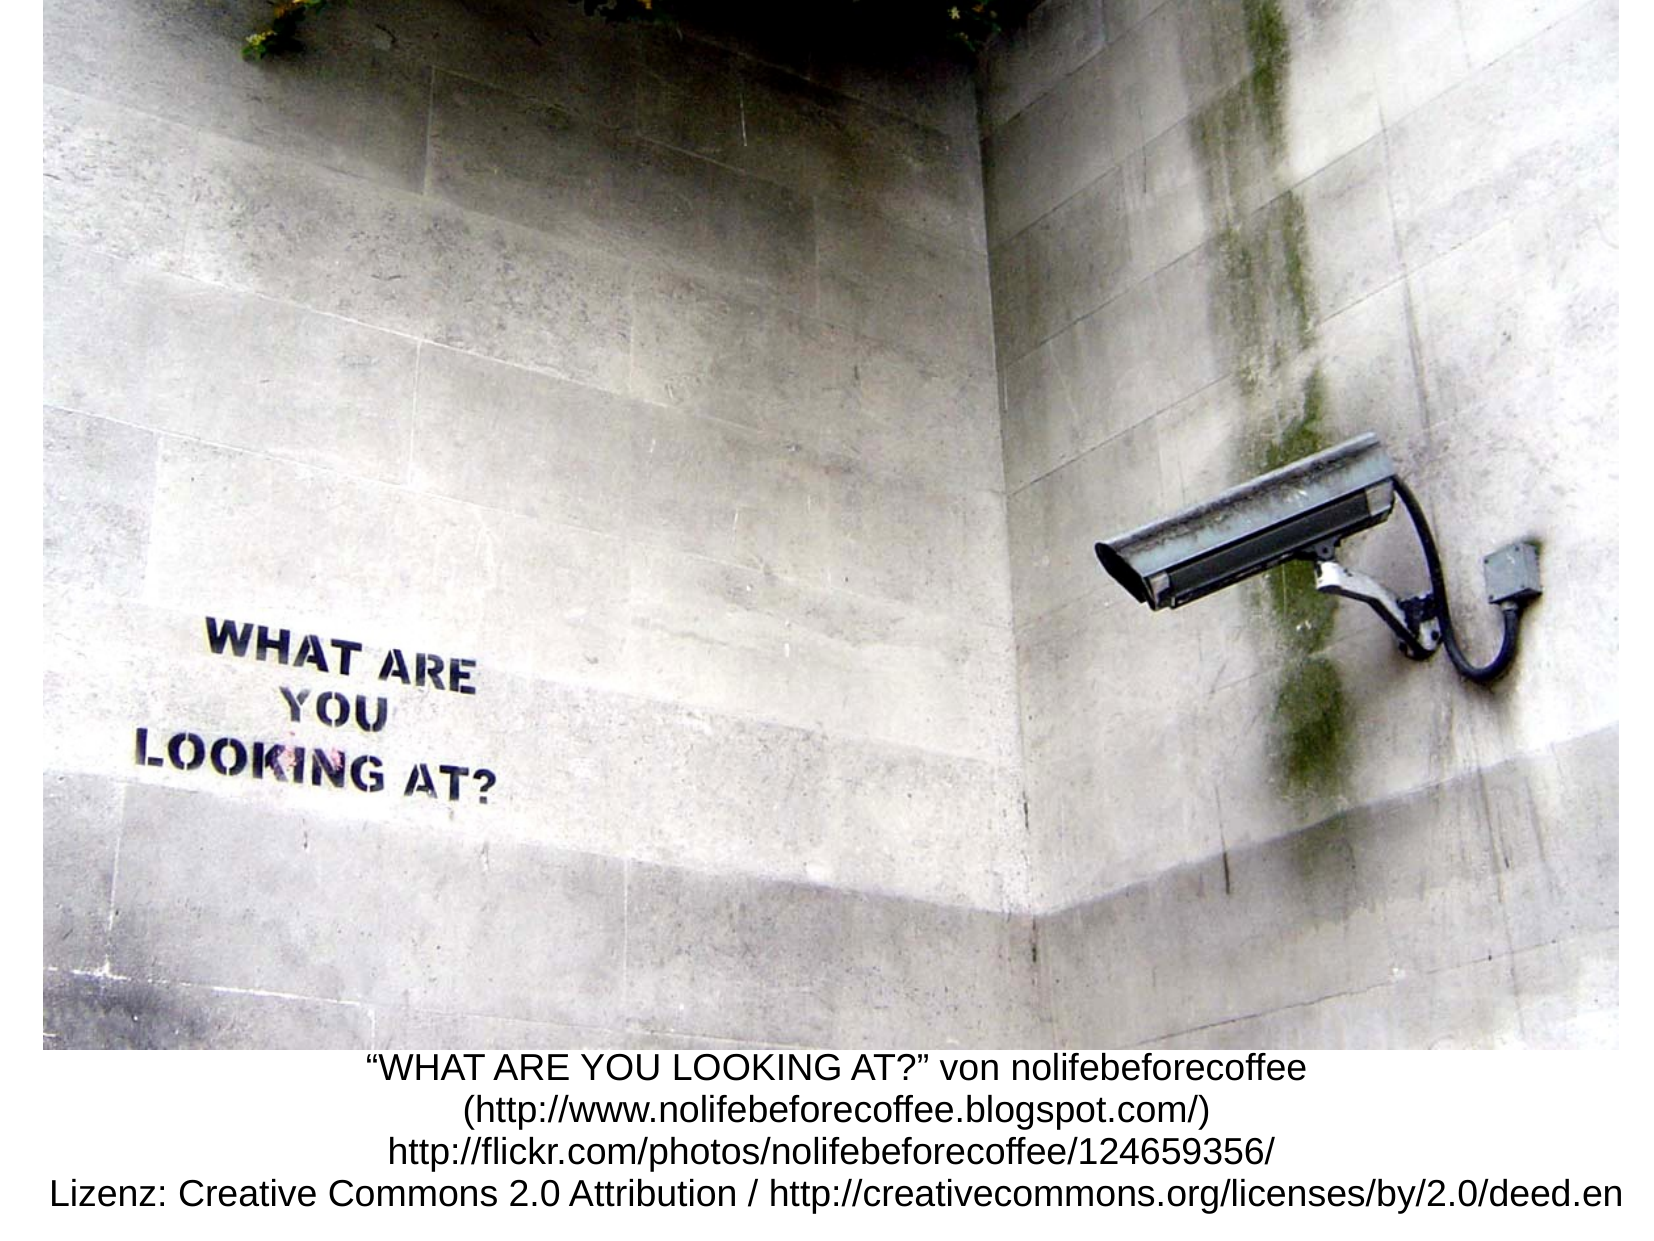

“WHAT ARE YOU LOOKING AT?” von nolifebeforecoffee
(http://www.nolifebeforecoffee.blogspot.com/)
http://flickr.com/photos/nolifebeforecoffee/124659356/
Lizenz: Creative Commons 2.0 Attribution / http://creativecommons.org/licenses/by/2.0/deed.en